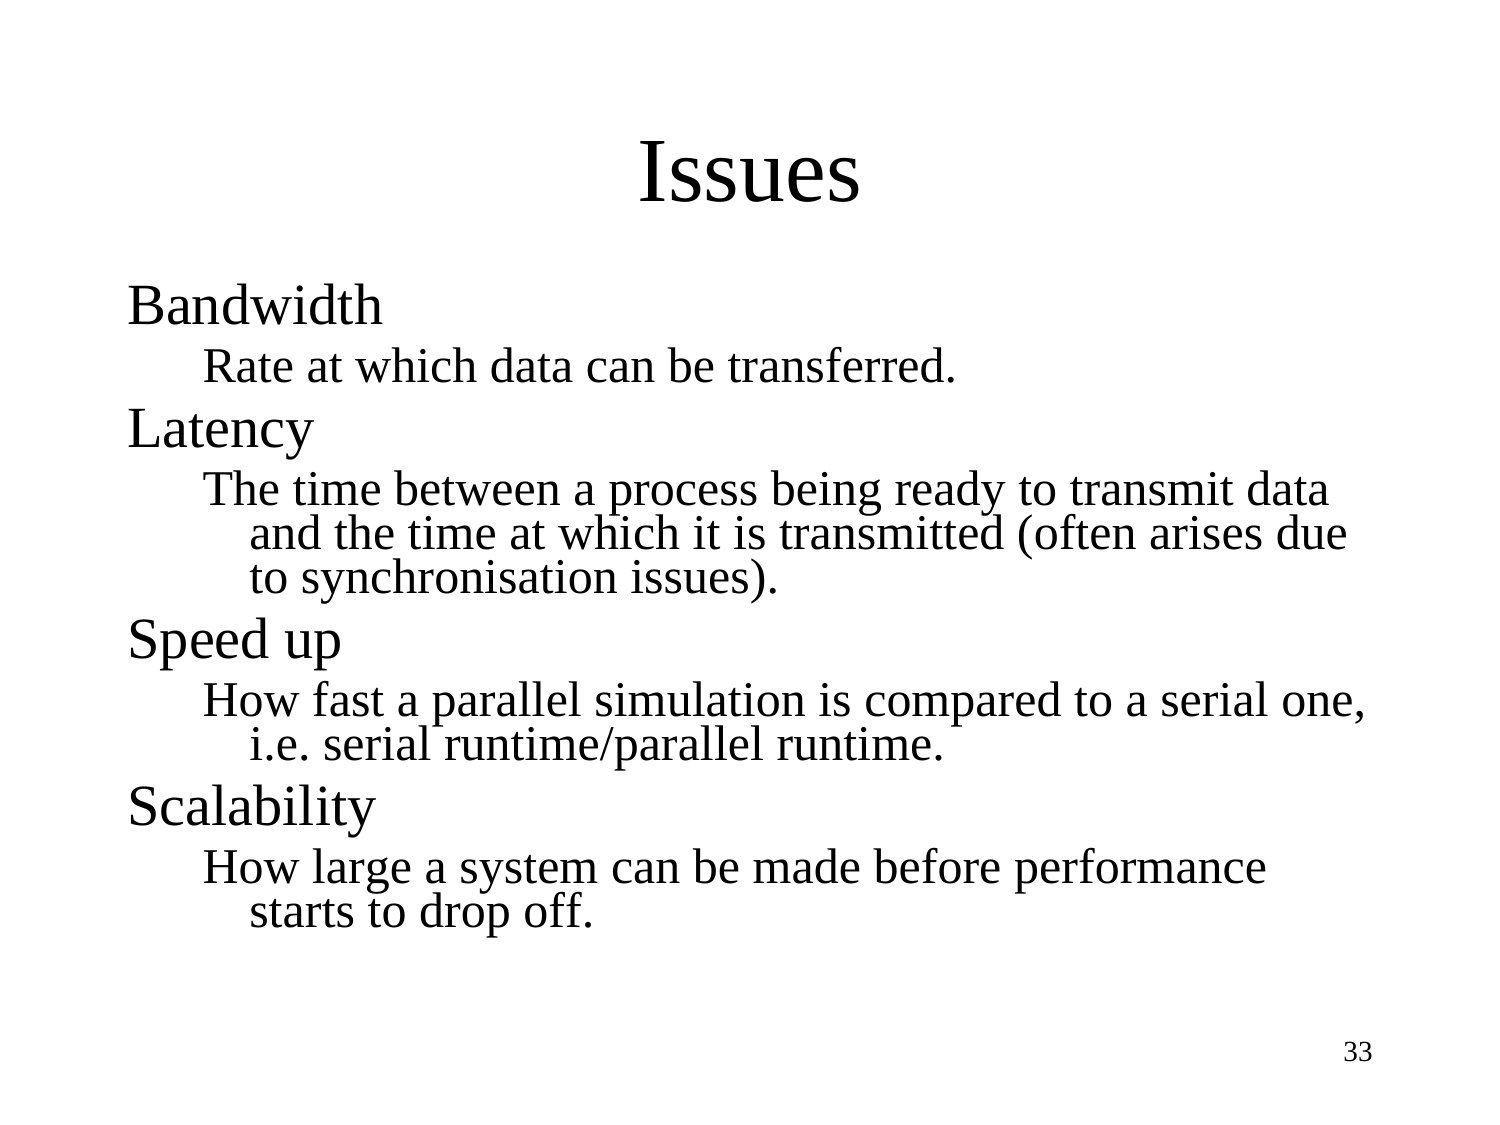

# Issues
Bandwidth
Rate at which data can be transferred.
Latency
The time between a process being ready to transmit data and the time at which it is transmitted (often arises due to synchronisation issues).
Speed up
How fast a parallel simulation is compared to a serial one, i.e. serial runtime/parallel runtime.
Scalability
How large a system can be made before performance starts to drop off.